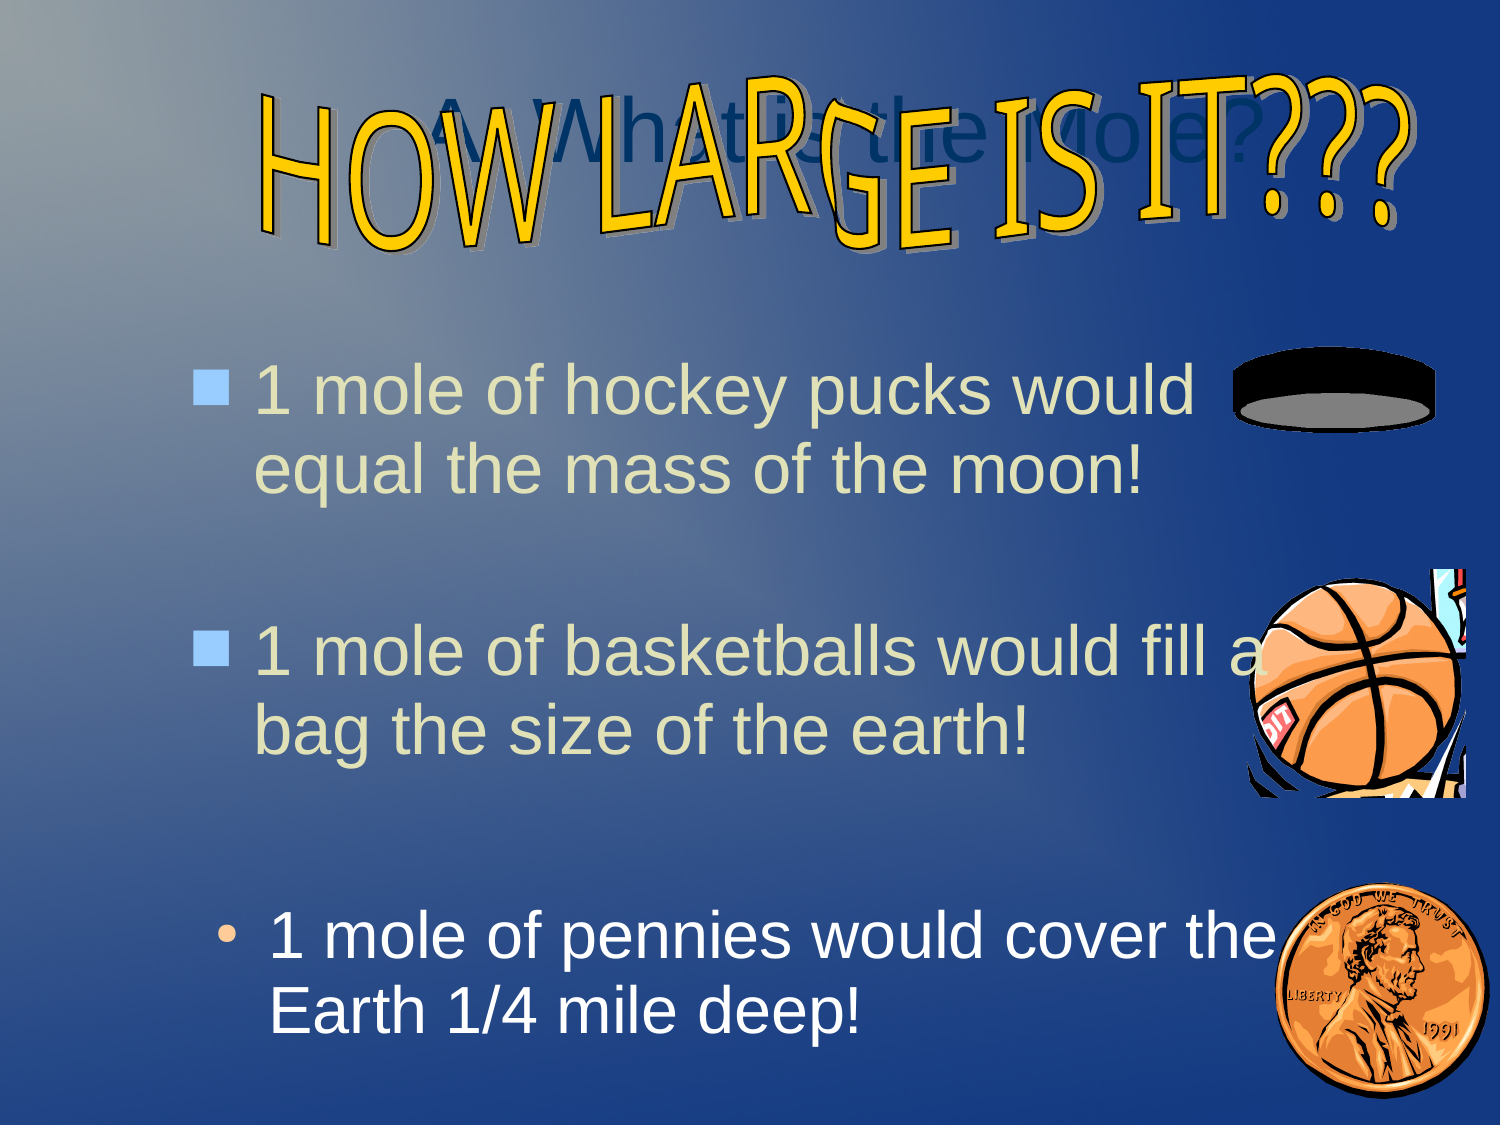

# A. What is the Mole?
HOW LARGE IS IT???
1 mole of hockey pucks would equal the mass of the moon!
1 mole of basketballs would fill a bag the size of the earth!
1 mole of pennies would cover the Earth 1/4 mile deep!